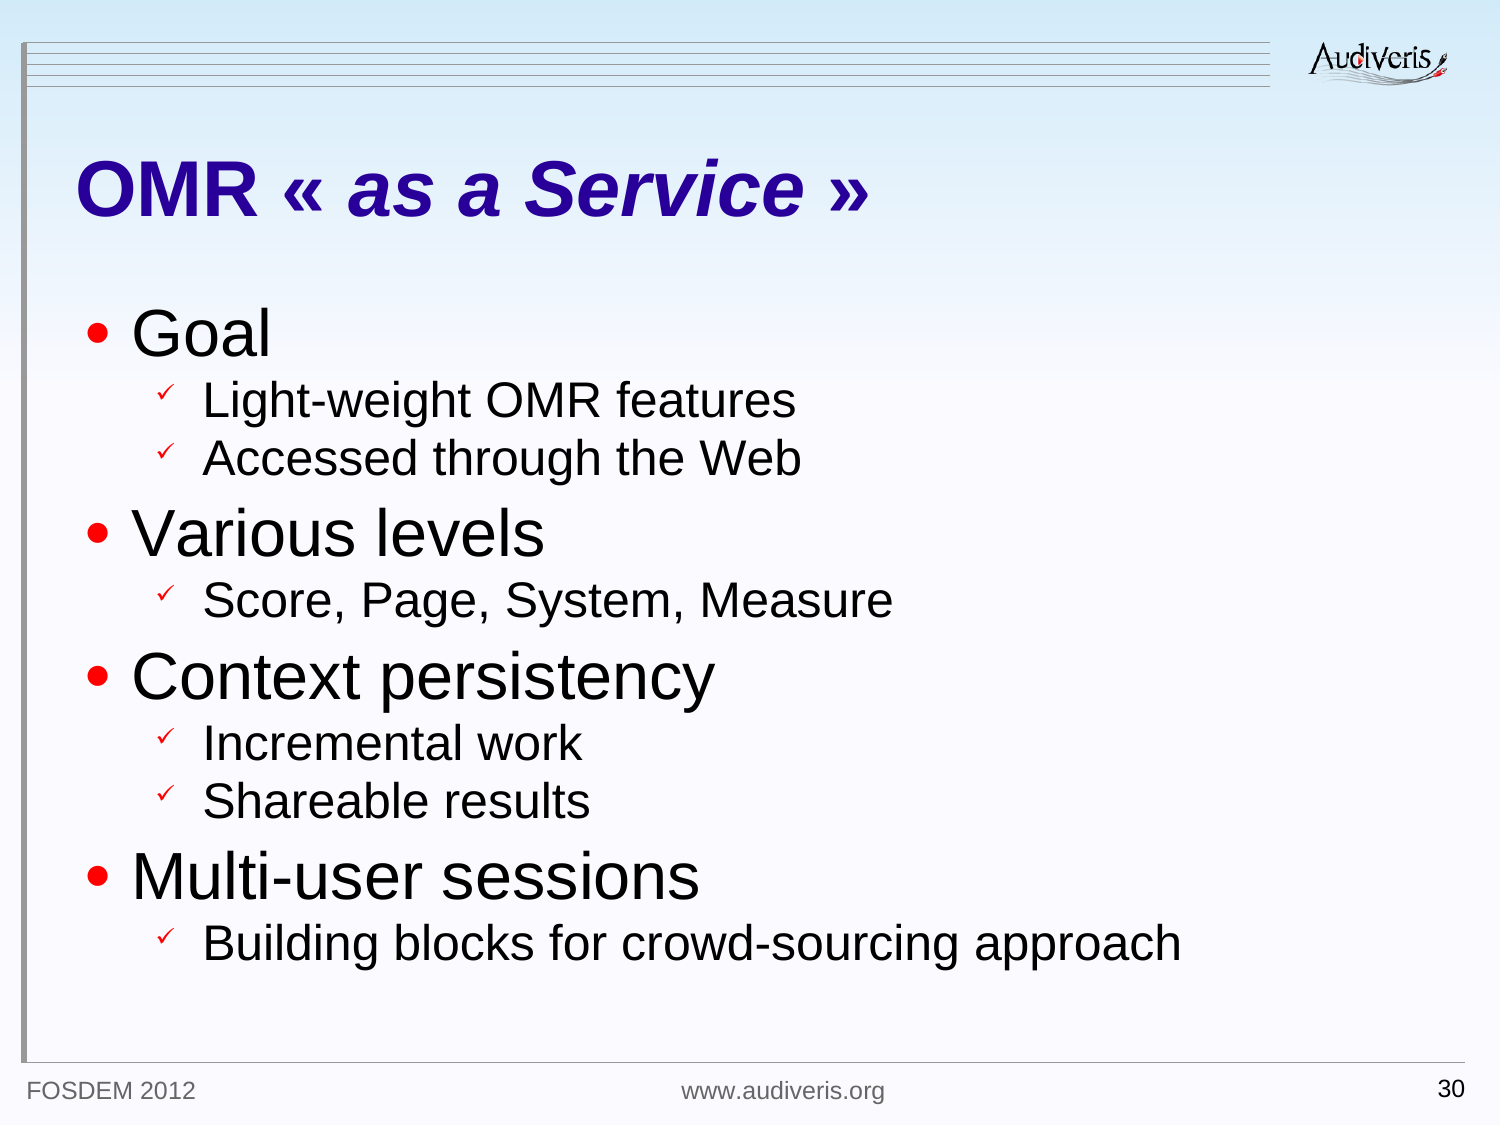

# OMR « as a Service »
Goal
Light-weight OMR features
Accessed through the Web
Various levels
Score, Page, System, Measure
Context persistency
Incremental work
Shareable results
Multi-user sessions
Building blocks for crowd-sourcing approach